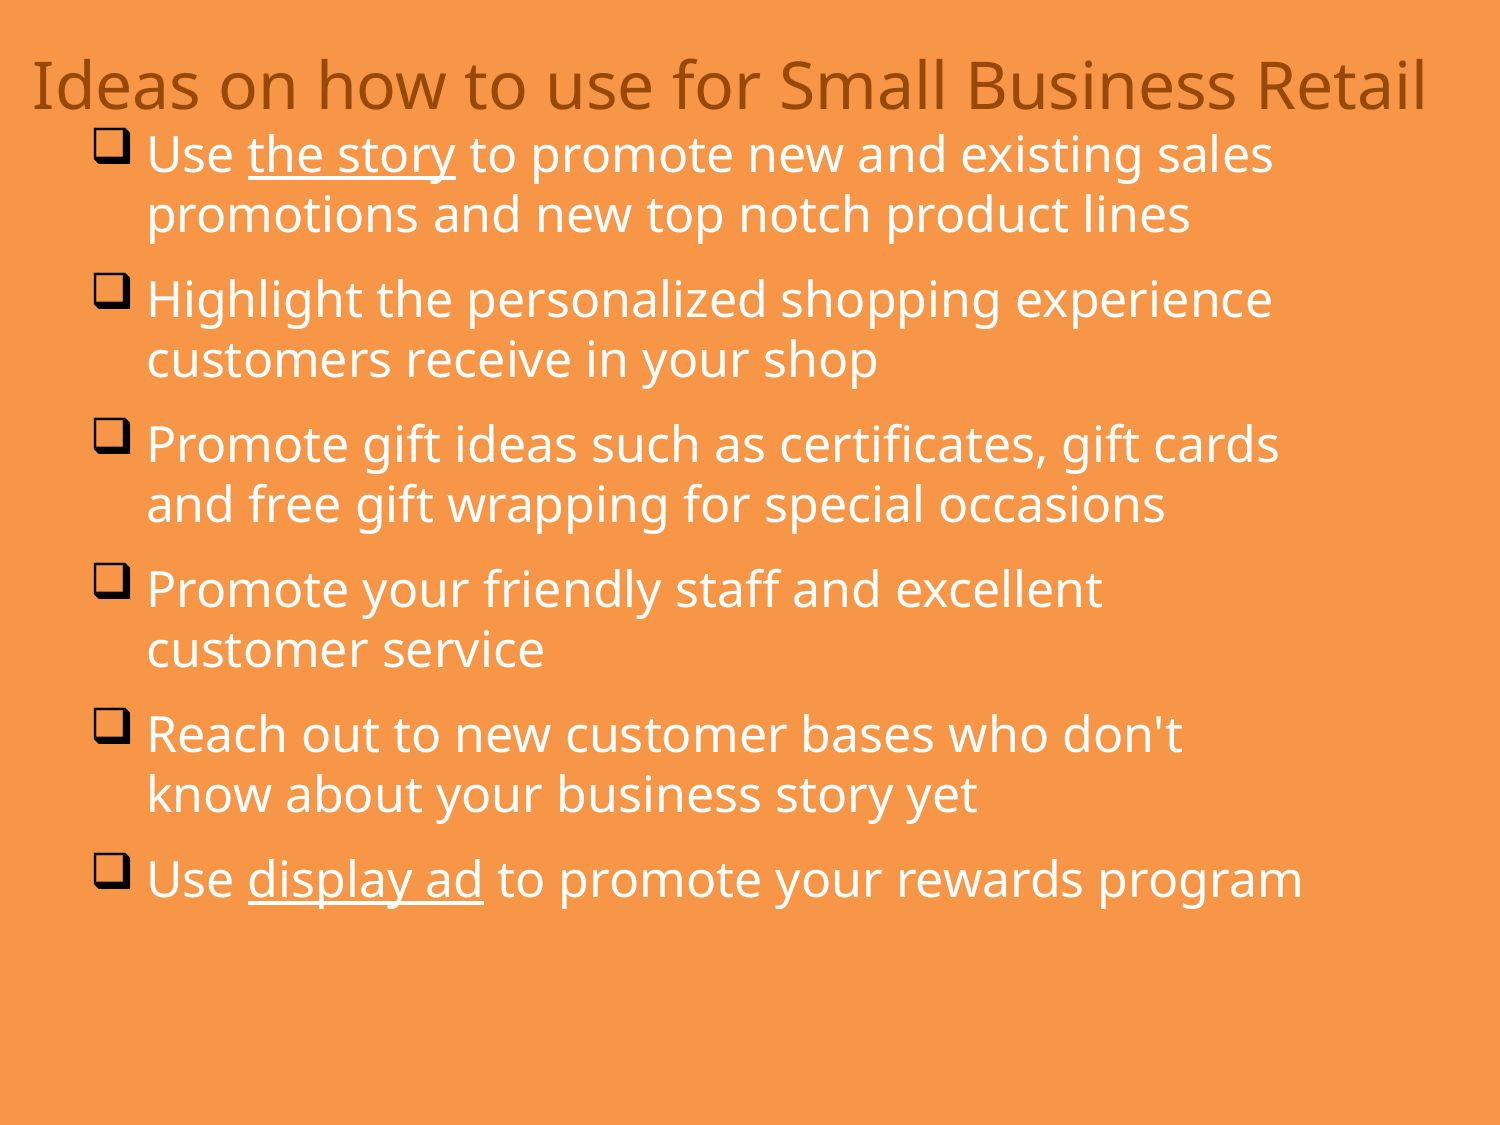

# Ideas on how to use for Small Business Retail
Use the story to promote new and existing sales promotions and new top notch product lines
Highlight the personalized shopping experience customers receive in your shop
Promote gift ideas such as certificates, gift cards and free gift wrapping for special occasions
Promote your friendly staff and excellent customer service
Reach out to new customer bases who don't know about your business story yet
Use display ad to promote your rewards program